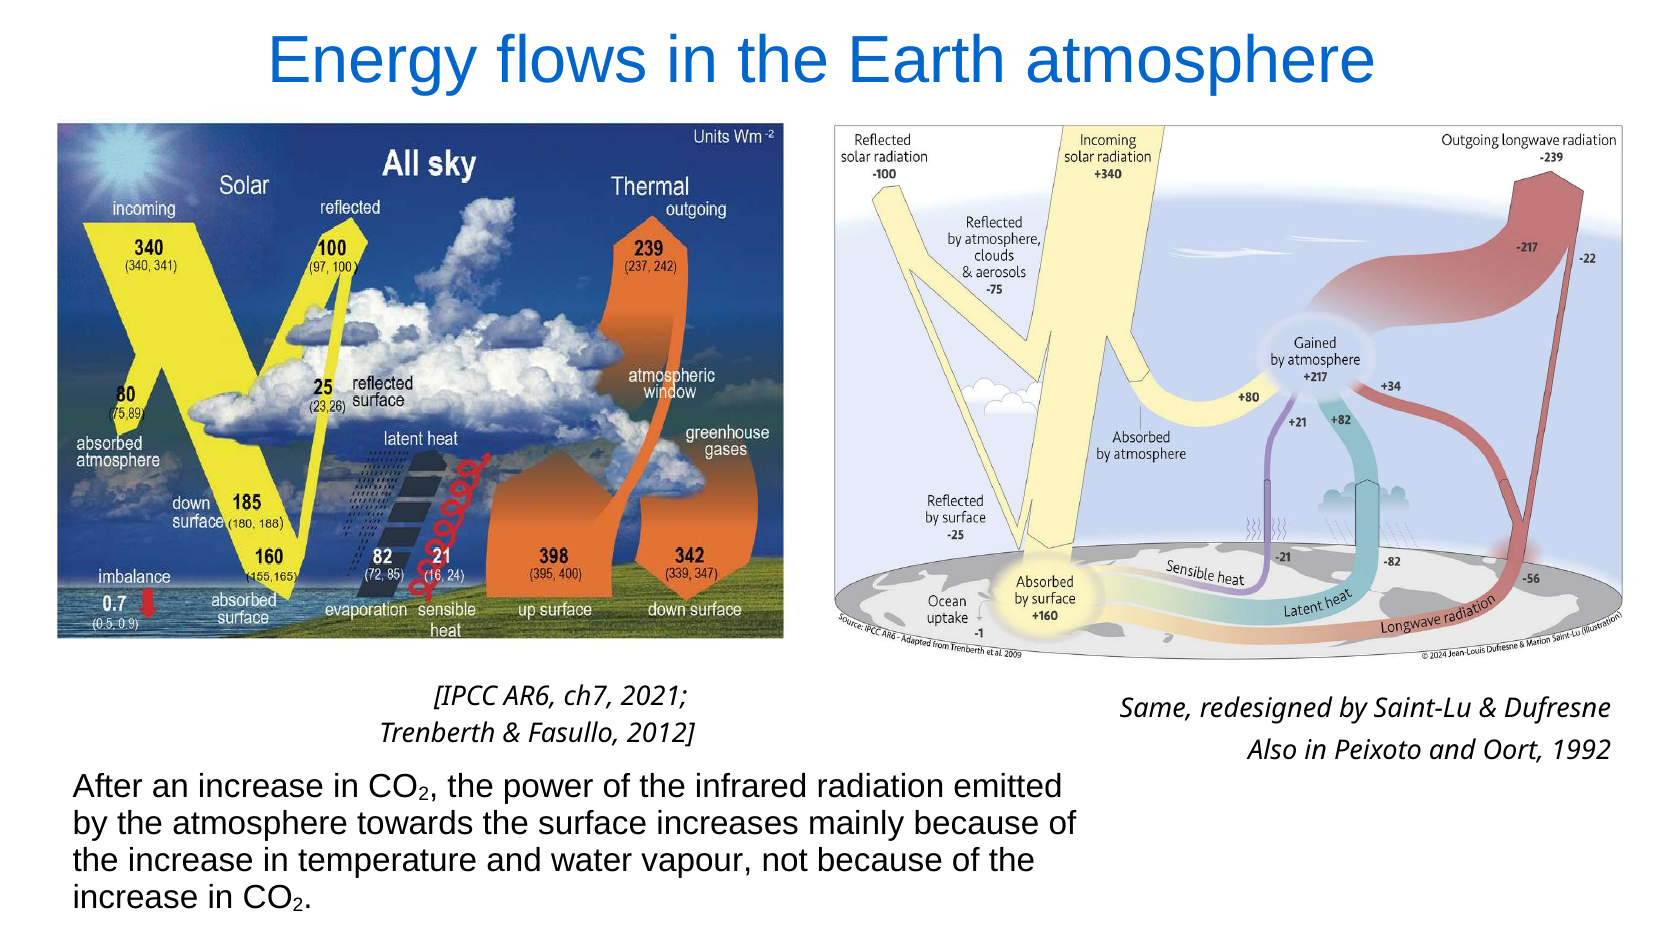

Energy flows in the Earth atmosphere
 Same, redesigned by Saint-Lu & Dufresne
Also in Peixoto and Oort, 1992
 [IPCC AR6, ch7, 2021;
Trenberth & Fasullo, 2012]
After an increase in CO2, the power of the infrared radiation emitted by the atmosphere towards the surface increases mainly because of the increase in temperature and water vapour, not because of the increase in CO2.